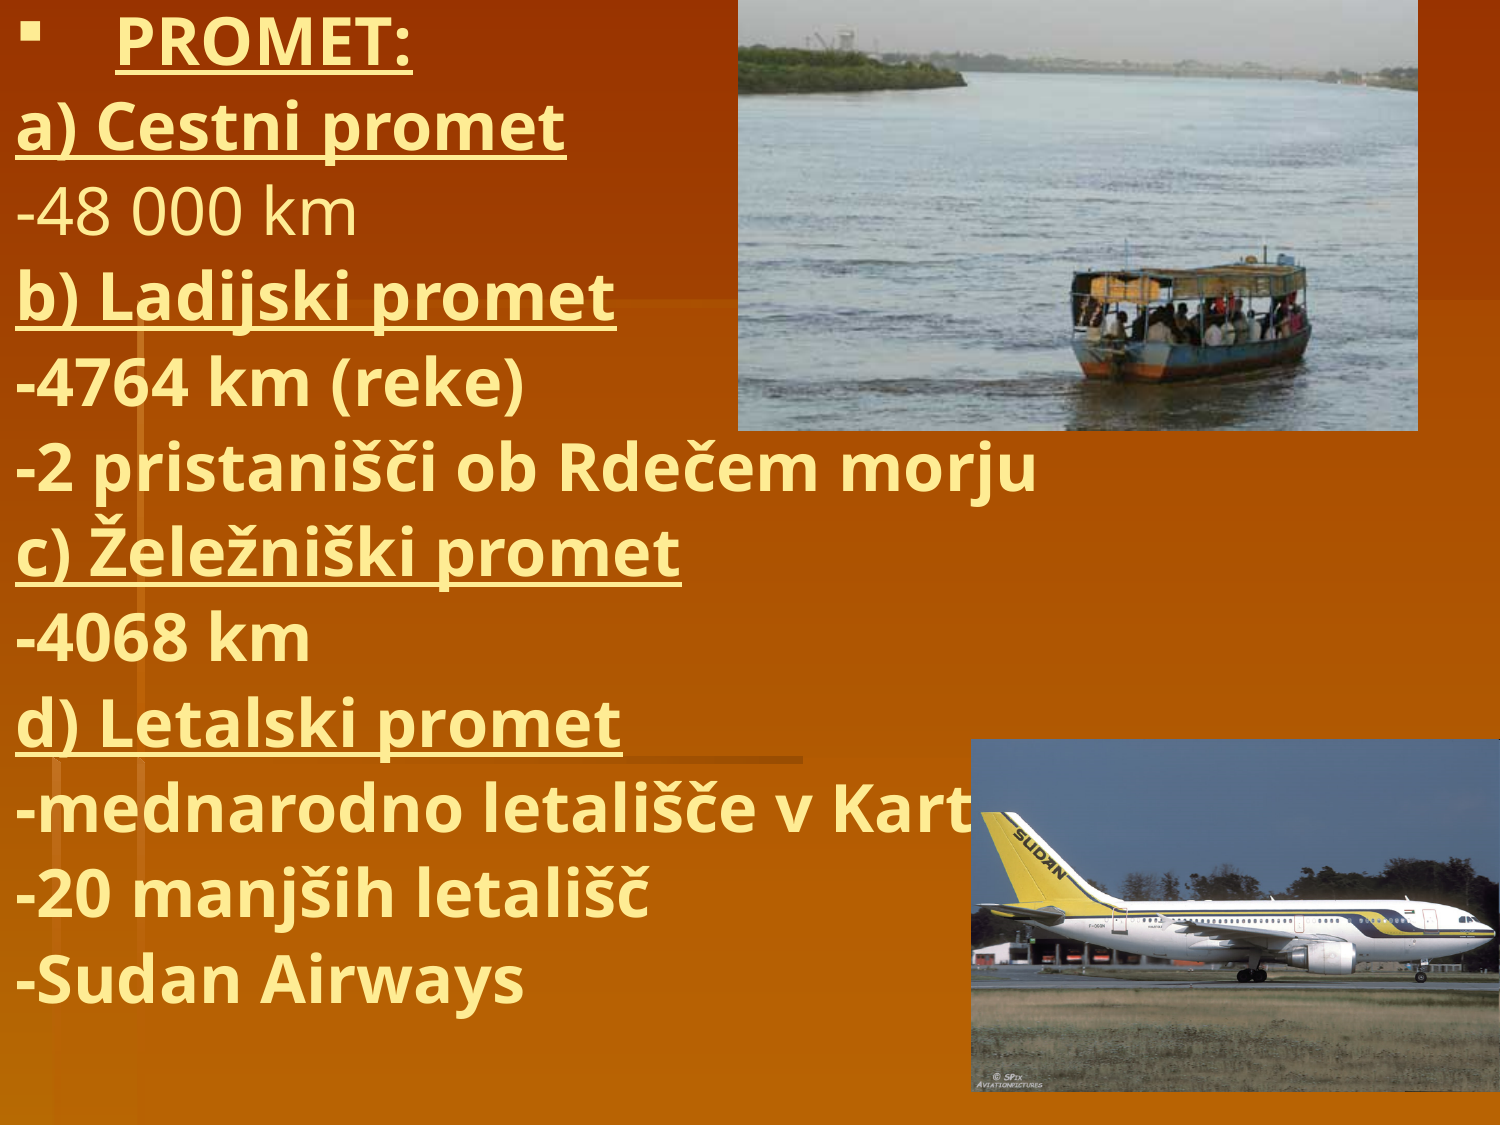

# PROMET:
a) Cestni promet
-48 000 km
b) Ladijski promet
-4764 km (reke)
-2 pristanišči ob Rdečem morju
c) Želežniški promet
-4068 km
d) Letalski promet
-mednarodno letališče v Kartumu
-20 manjših letališč
-Sudan Airways